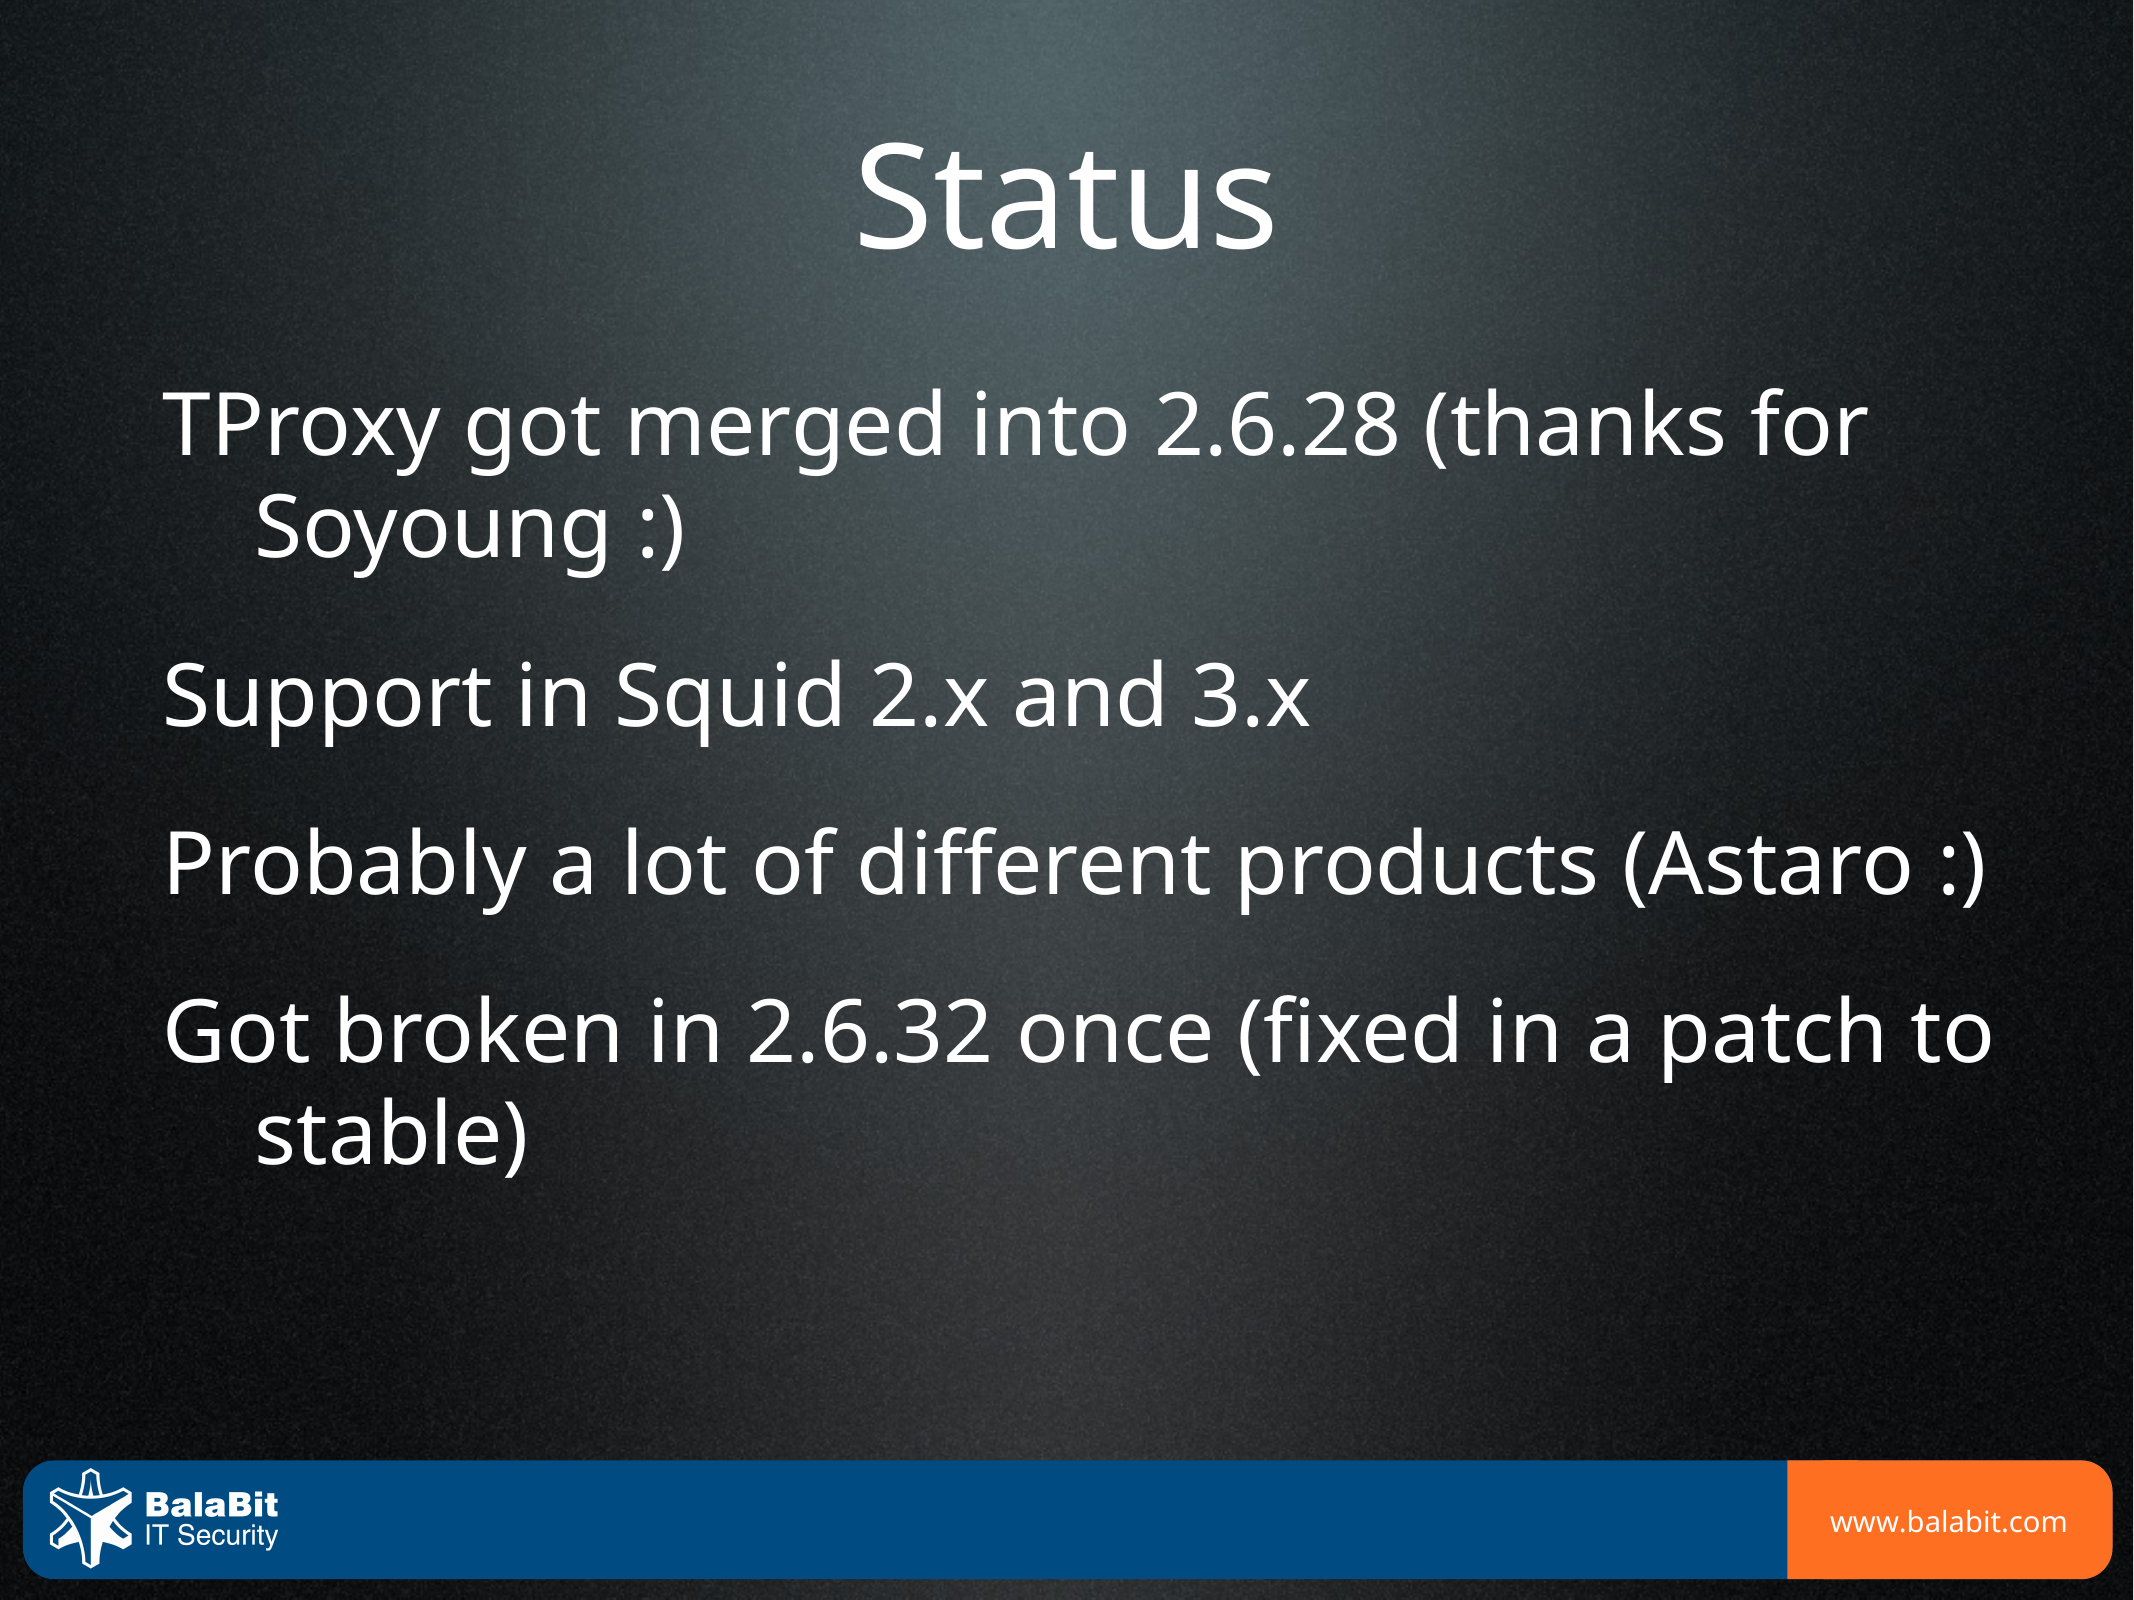

# Status
TProxy got merged into 2.6.28 (thanks for Soyoung :)
Support in Squid 2.x and 3.x
Probably a lot of different products (Astaro :)
Got broken in 2.6.32 once (fixed in a patch to stable)